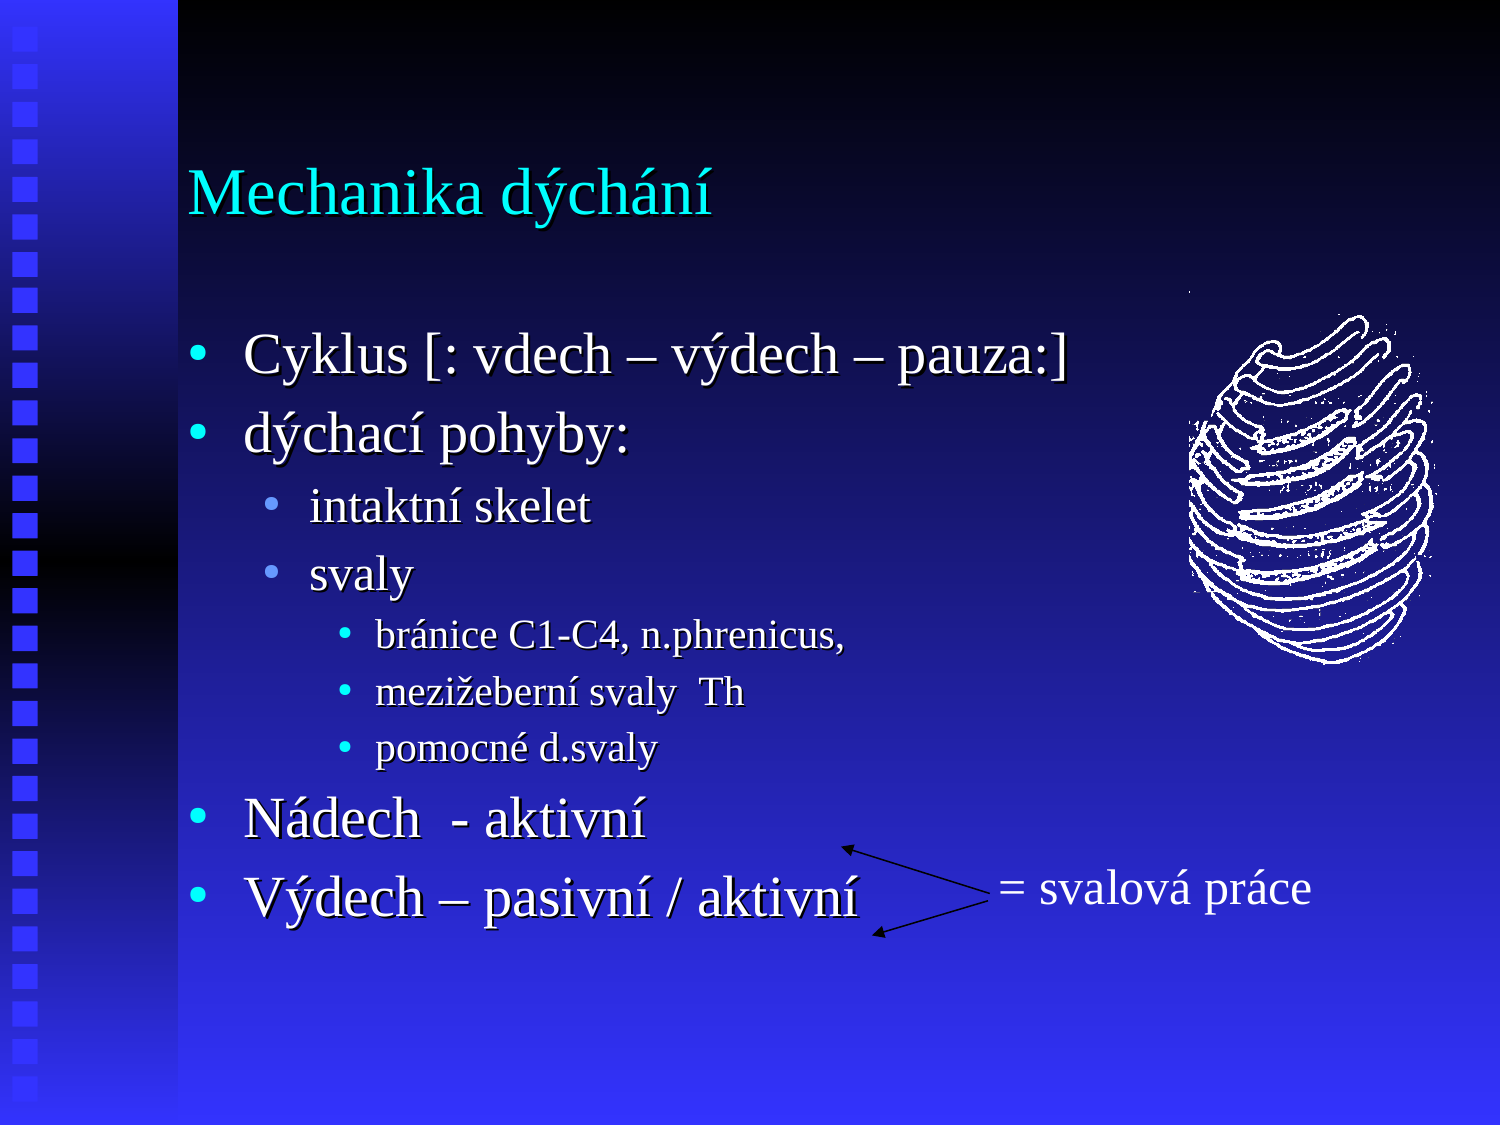

# Mechanika dýchání
Cyklus [: vdech – výdech – pauza:]
dýchací pohyby:
intaktní skelet
svaly
bránice C1-C4, n.phrenicus,
mezižeberní svaly Th
pomocné d.svaly
Nádech - aktivní
Výdech – pasivní / aktivní
 = svalová práce